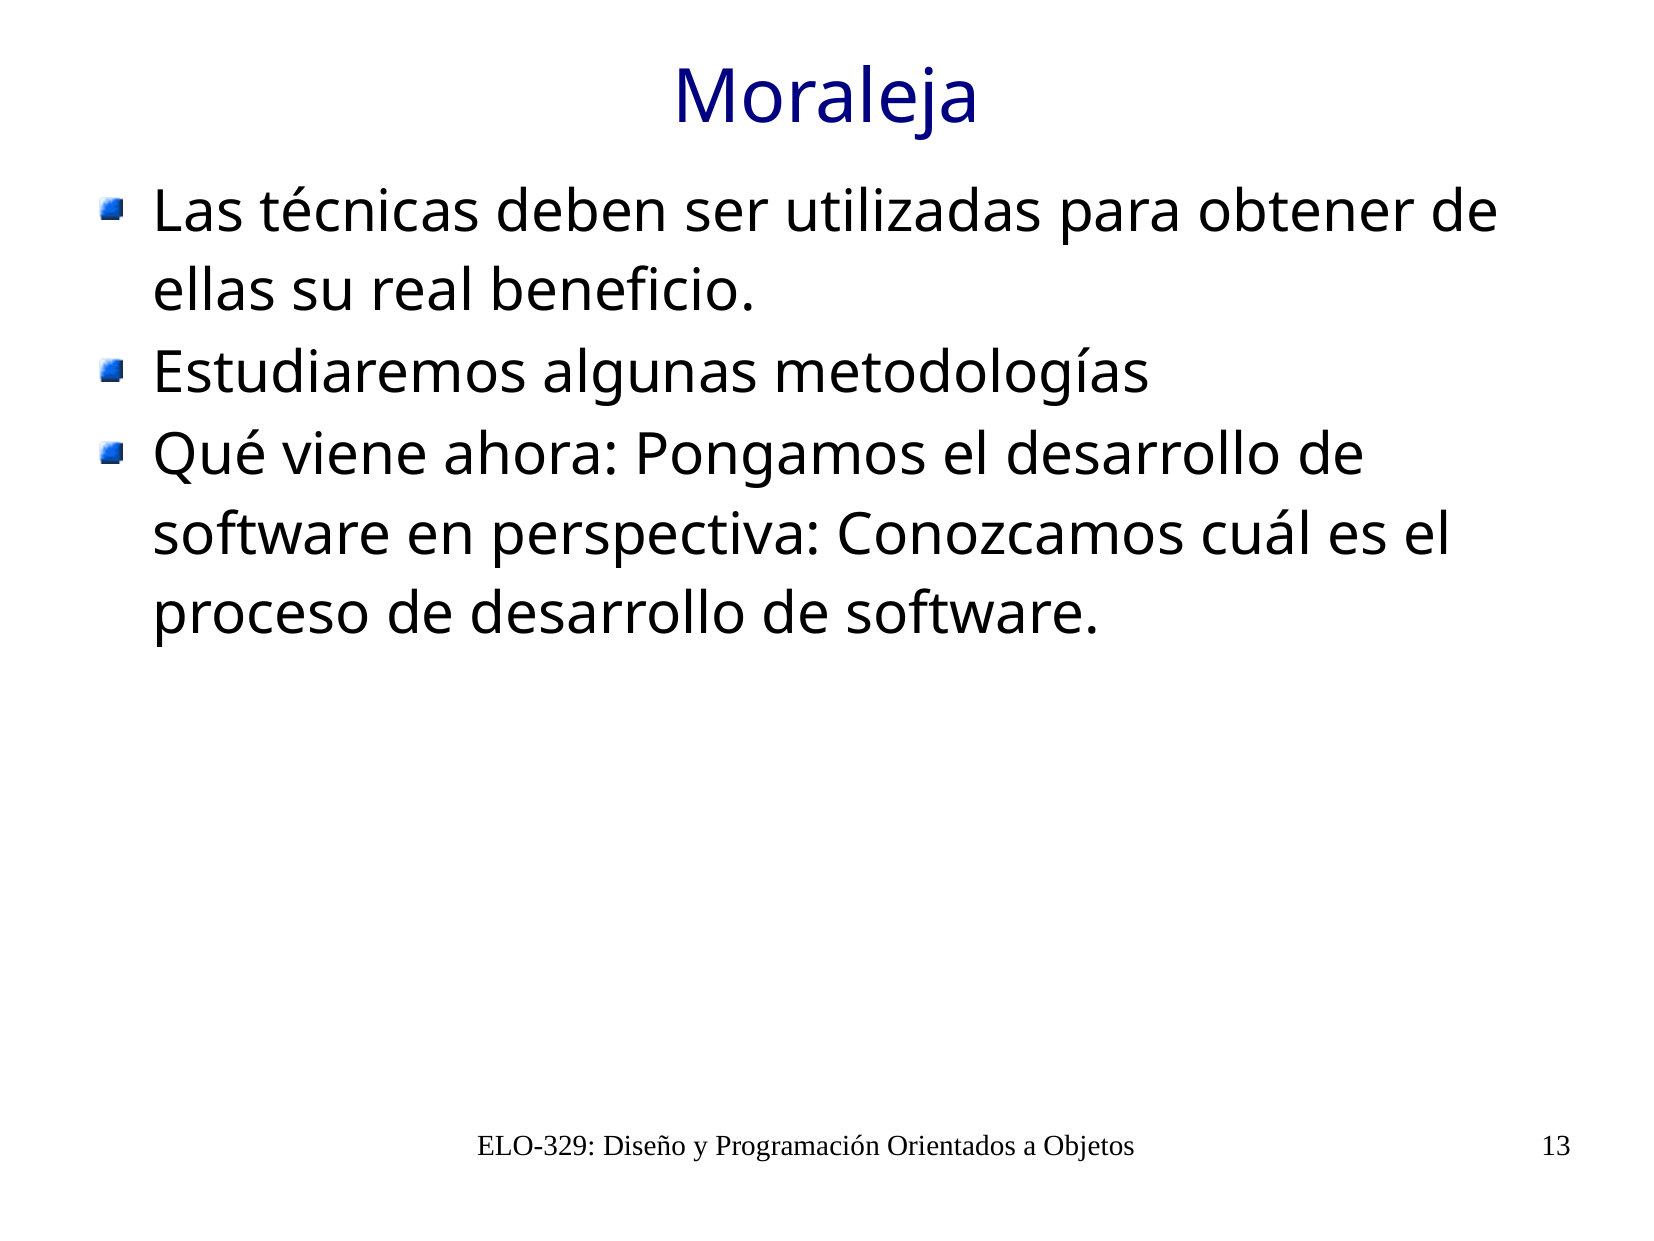

# Moraleja
Las técnicas deben ser utilizadas para obtener de ellas su real beneficio.
Estudiaremos algunas metodologías
Qué viene ahora: Pongamos el desarrollo de software en perspectiva: Conozcamos cuál es el proceso de desarrollo de software.
13